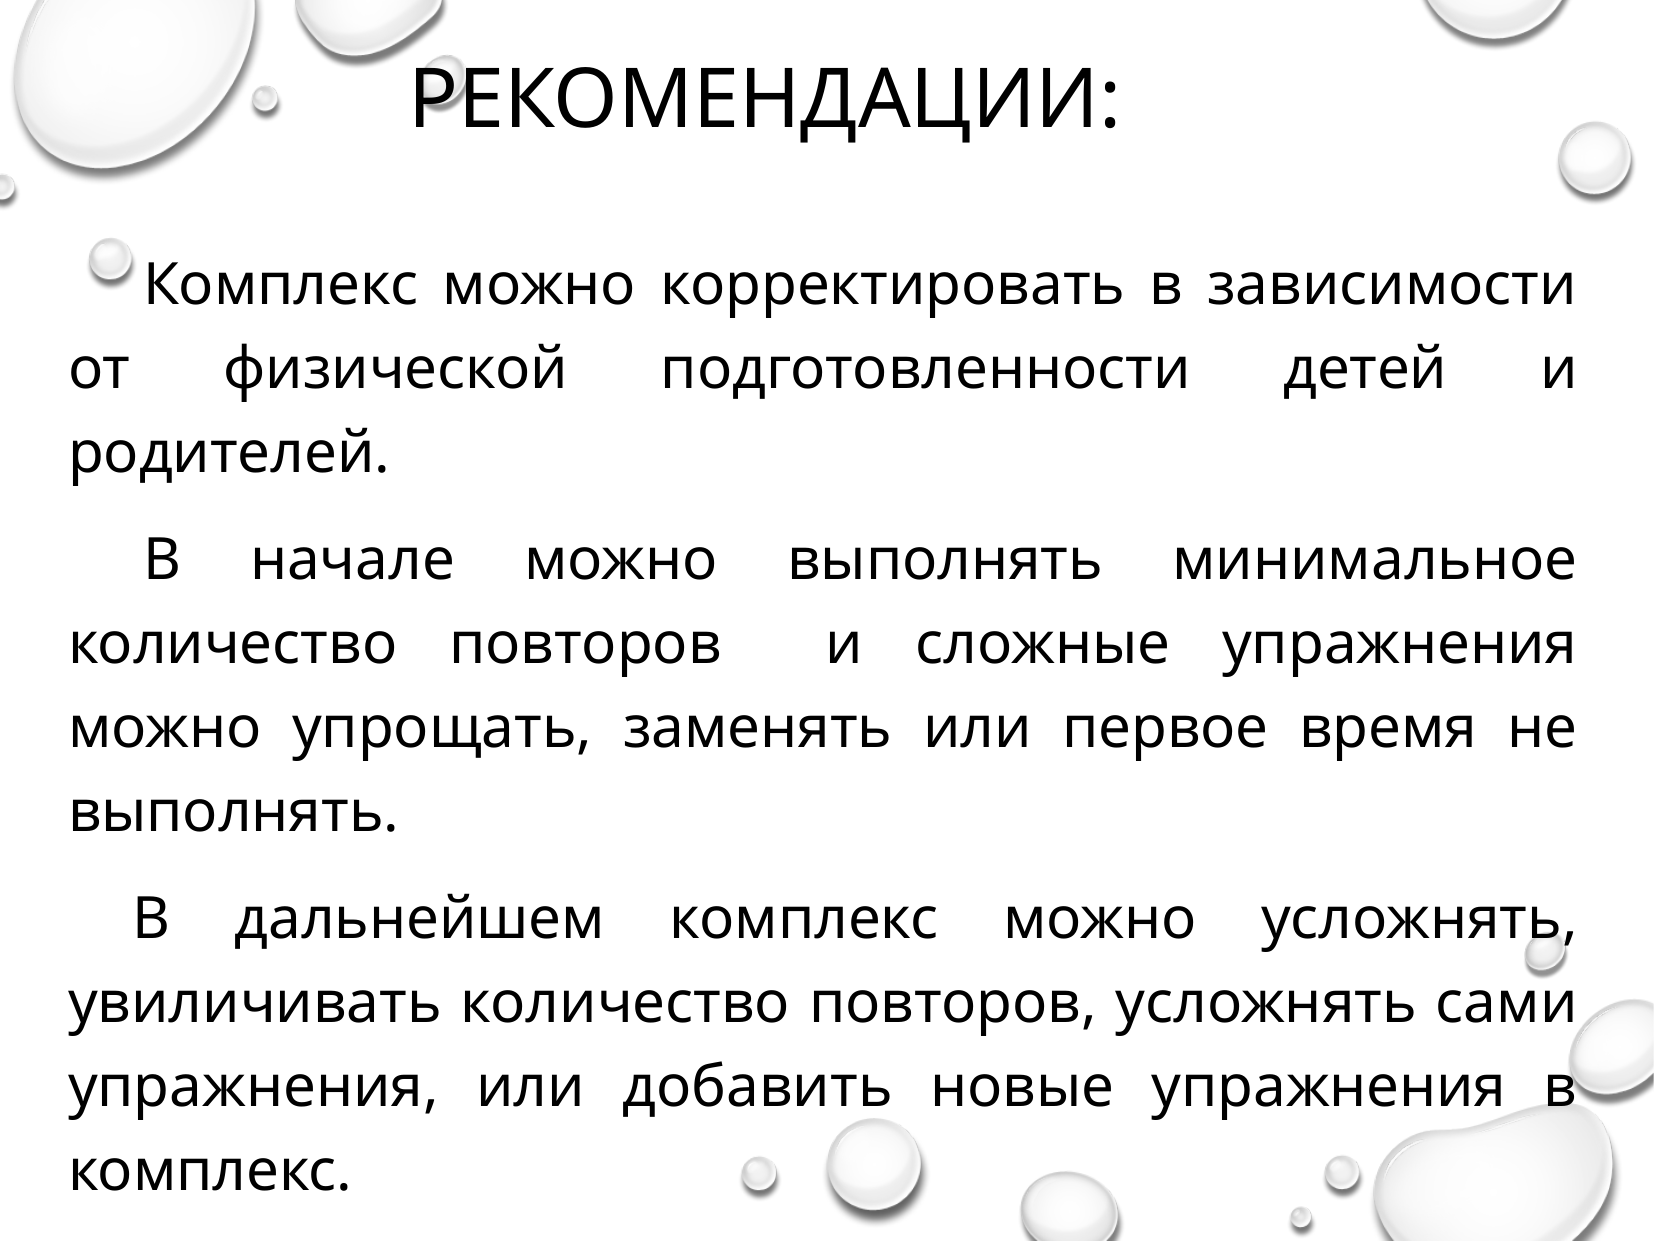

# Рекомендации:
	Комплекс можно корректировать в зависимости от физической подготовленности детей и родителей.
	В начале можно выполнять минимальное количество повторов и сложные упражнения можно упрощать, заменять или первое время не выполнять.
 В дальнейшем комплекс можно усложнять, увиличивать количество повторов, усложнять сами упражнения, или добавить новые упражнения в комплекс.
	Так же вы можете менять упражнения местами в комплексе.